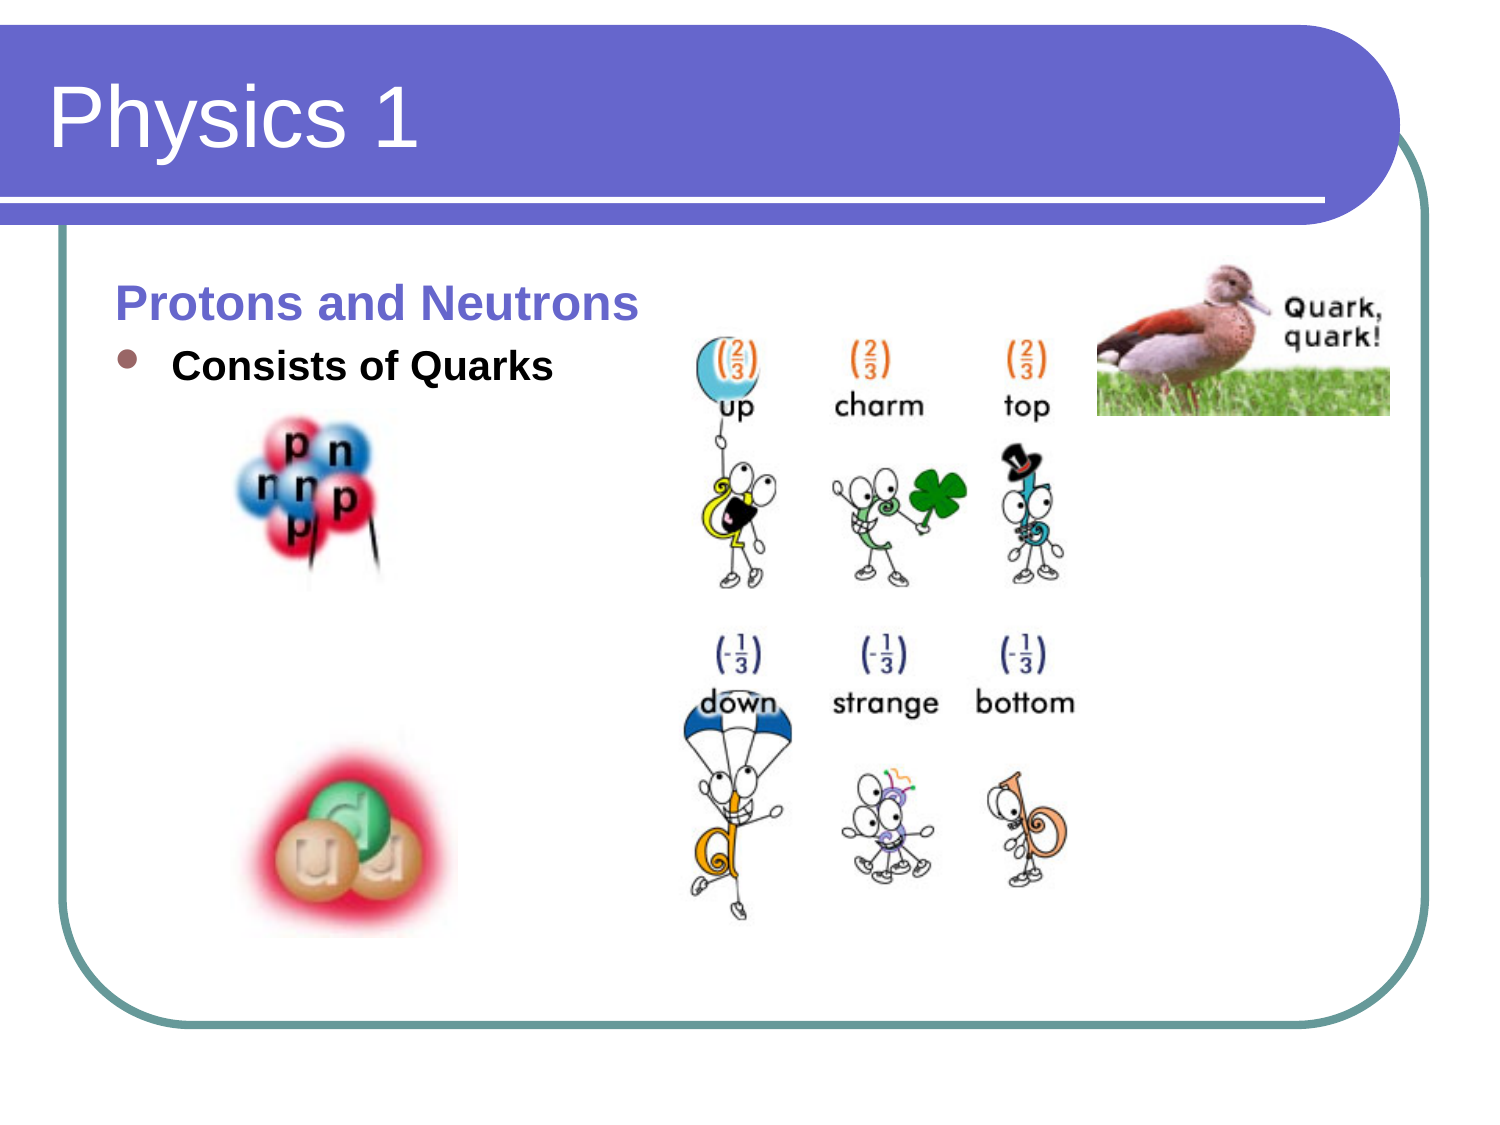

# Physics 1
Protons and Neutrons
Consists of Quarks